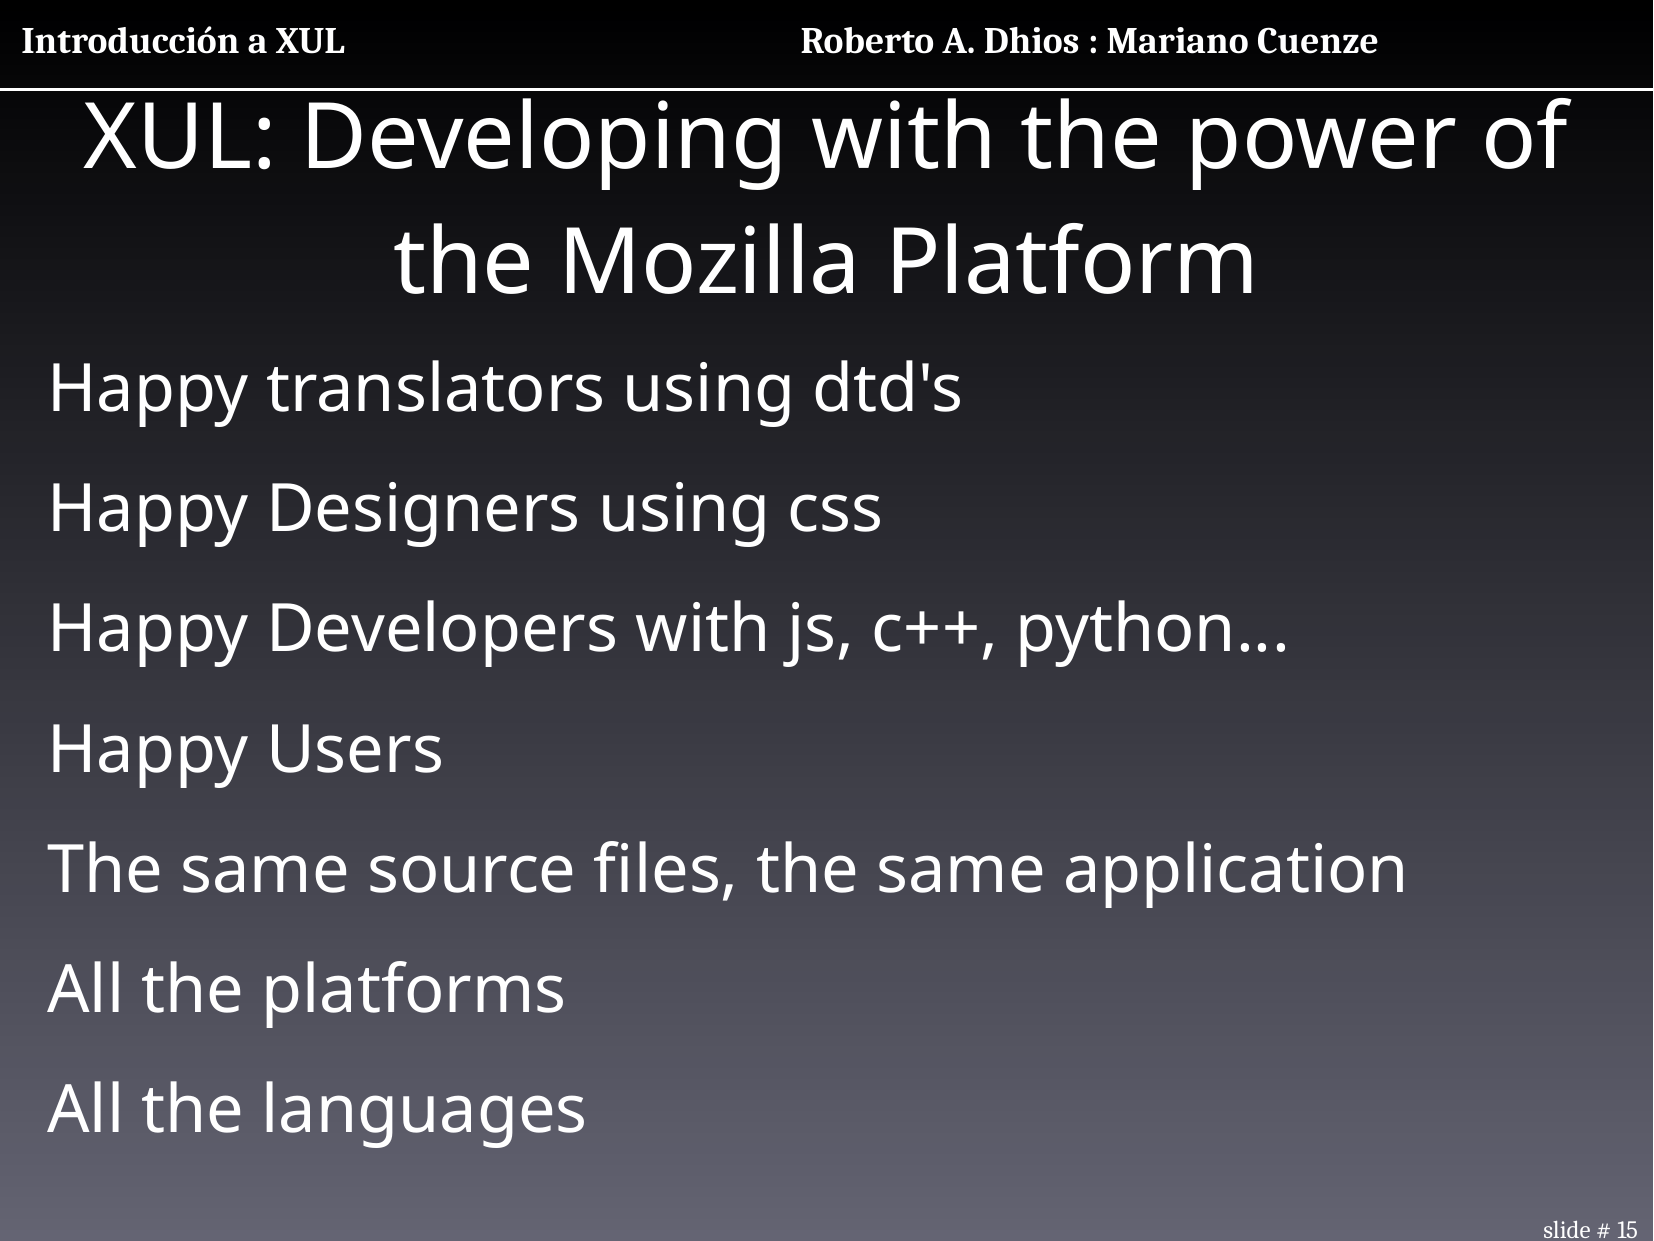

Introducción a XUL						 Roberto A. Dhios : Mariano Cuenze
# XUL: Developing with the power of the Mozilla Platform
Happy translators using dtd's
Happy Designers using css
Happy Developers with js, c++, python...
Happy Users
The same source files, the same application
All the platforms
All the languages